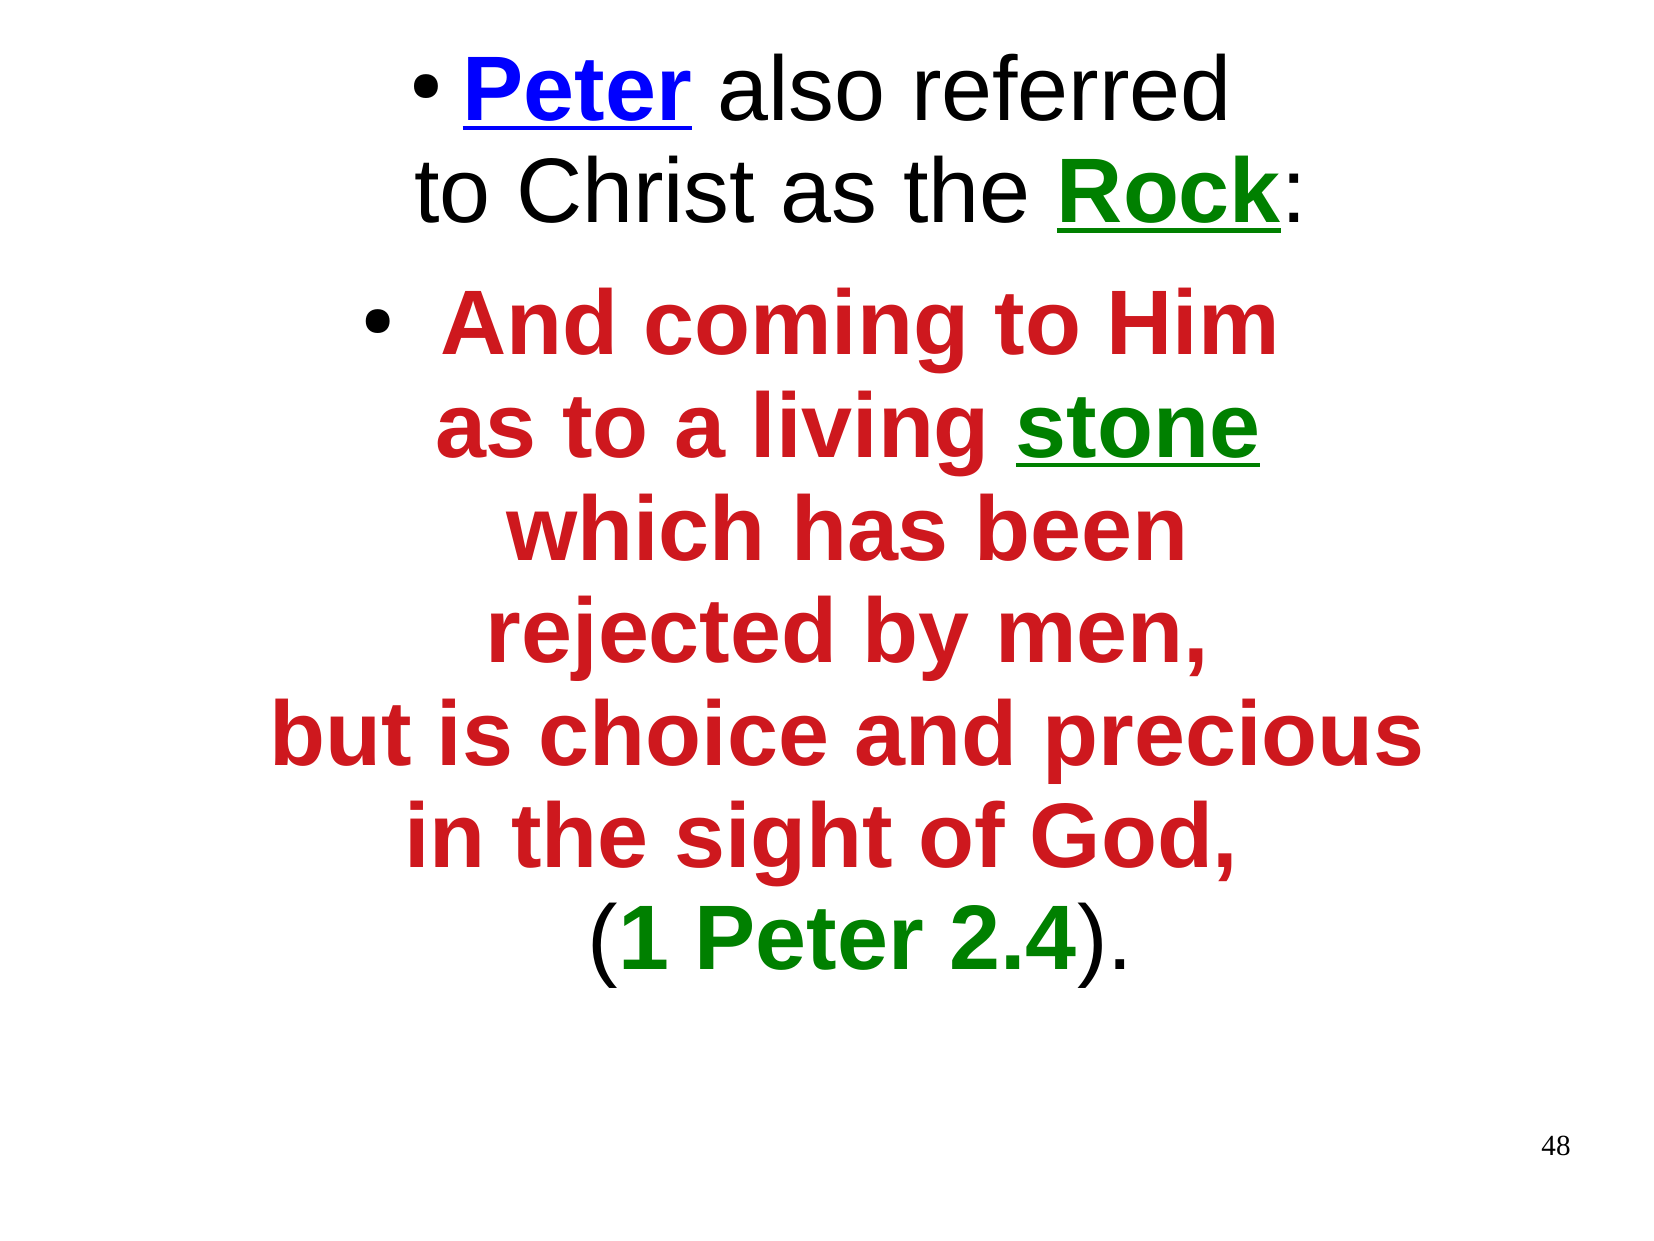

# Peter also referred to Christ as the Rock:
 And coming to Him
as to a living stone
which has been
rejected by men,
but is choice and precious
in the sight of God,  
(1 Peter 2.4).
48